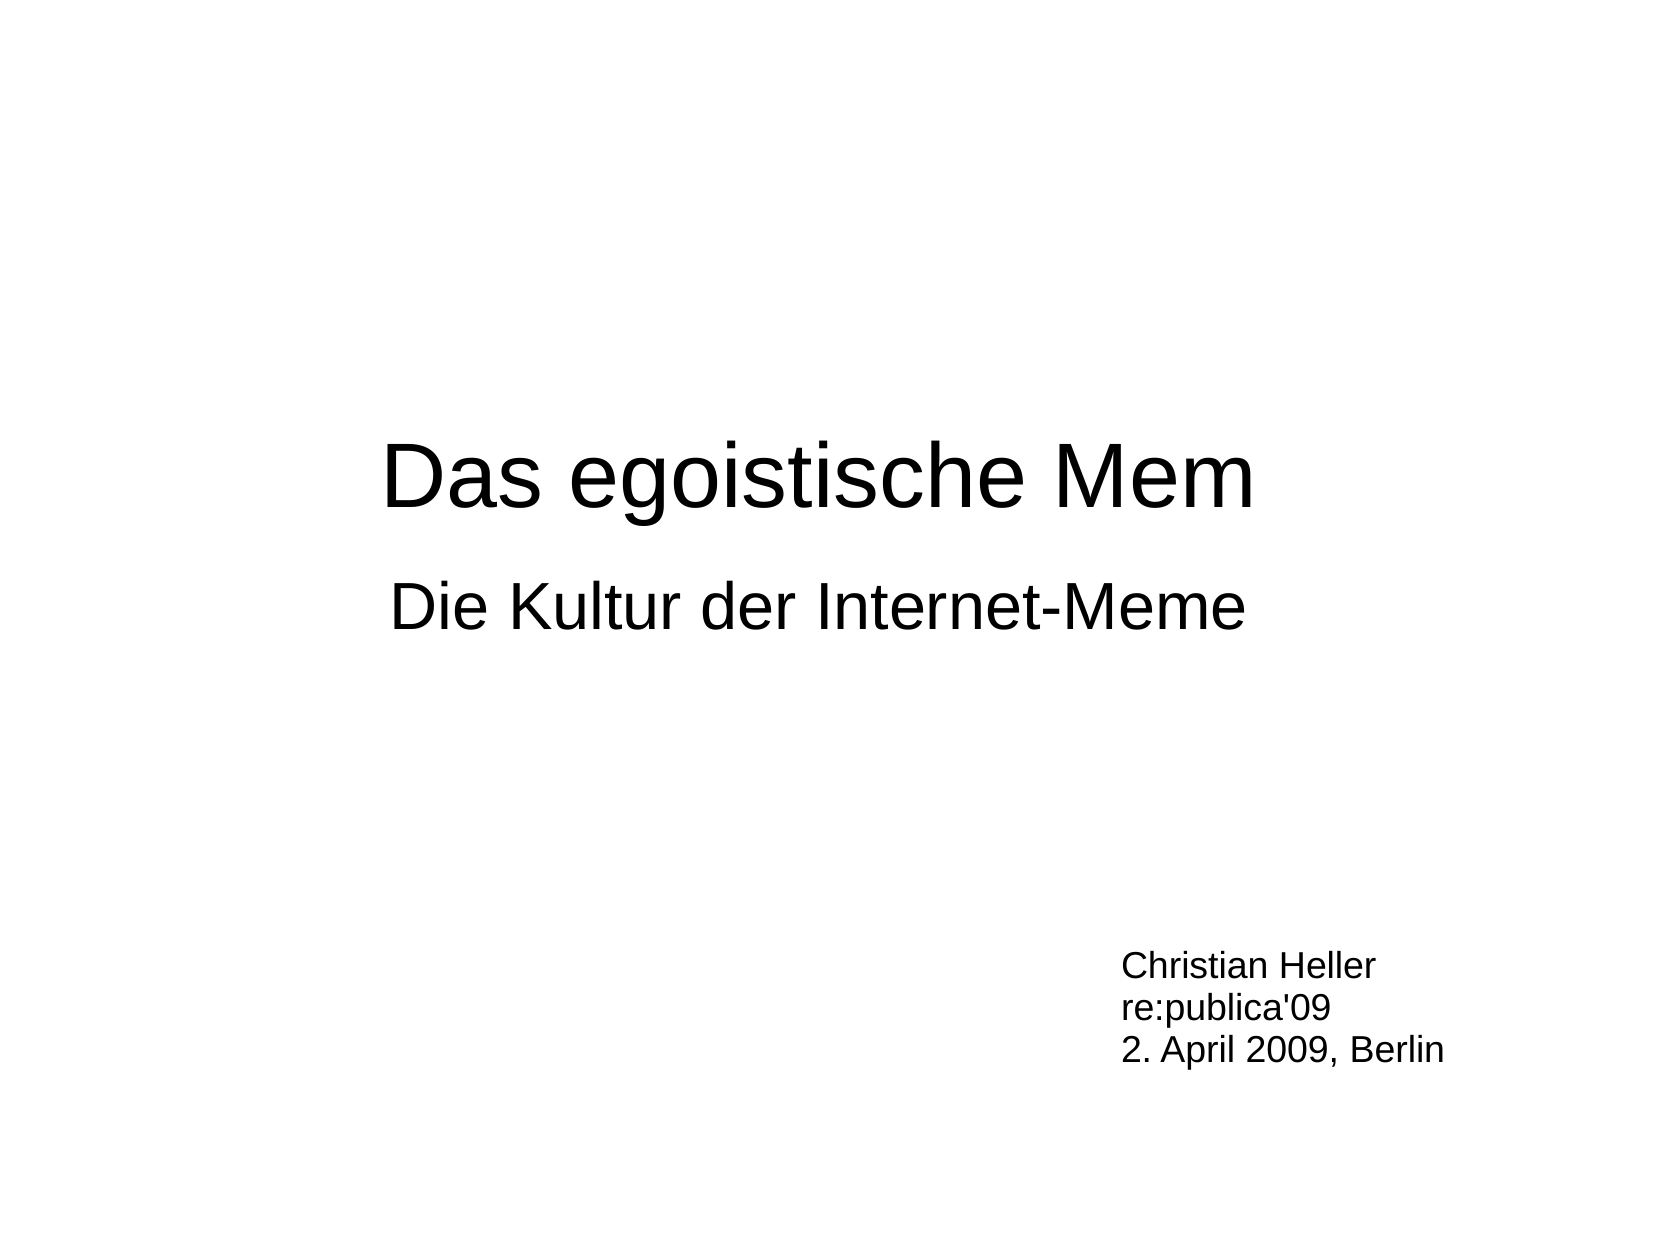

# Das egoistische Mem Die Kultur der Internet-Meme
Christian Heller
re:publica'09
2. April 2009, Berlin